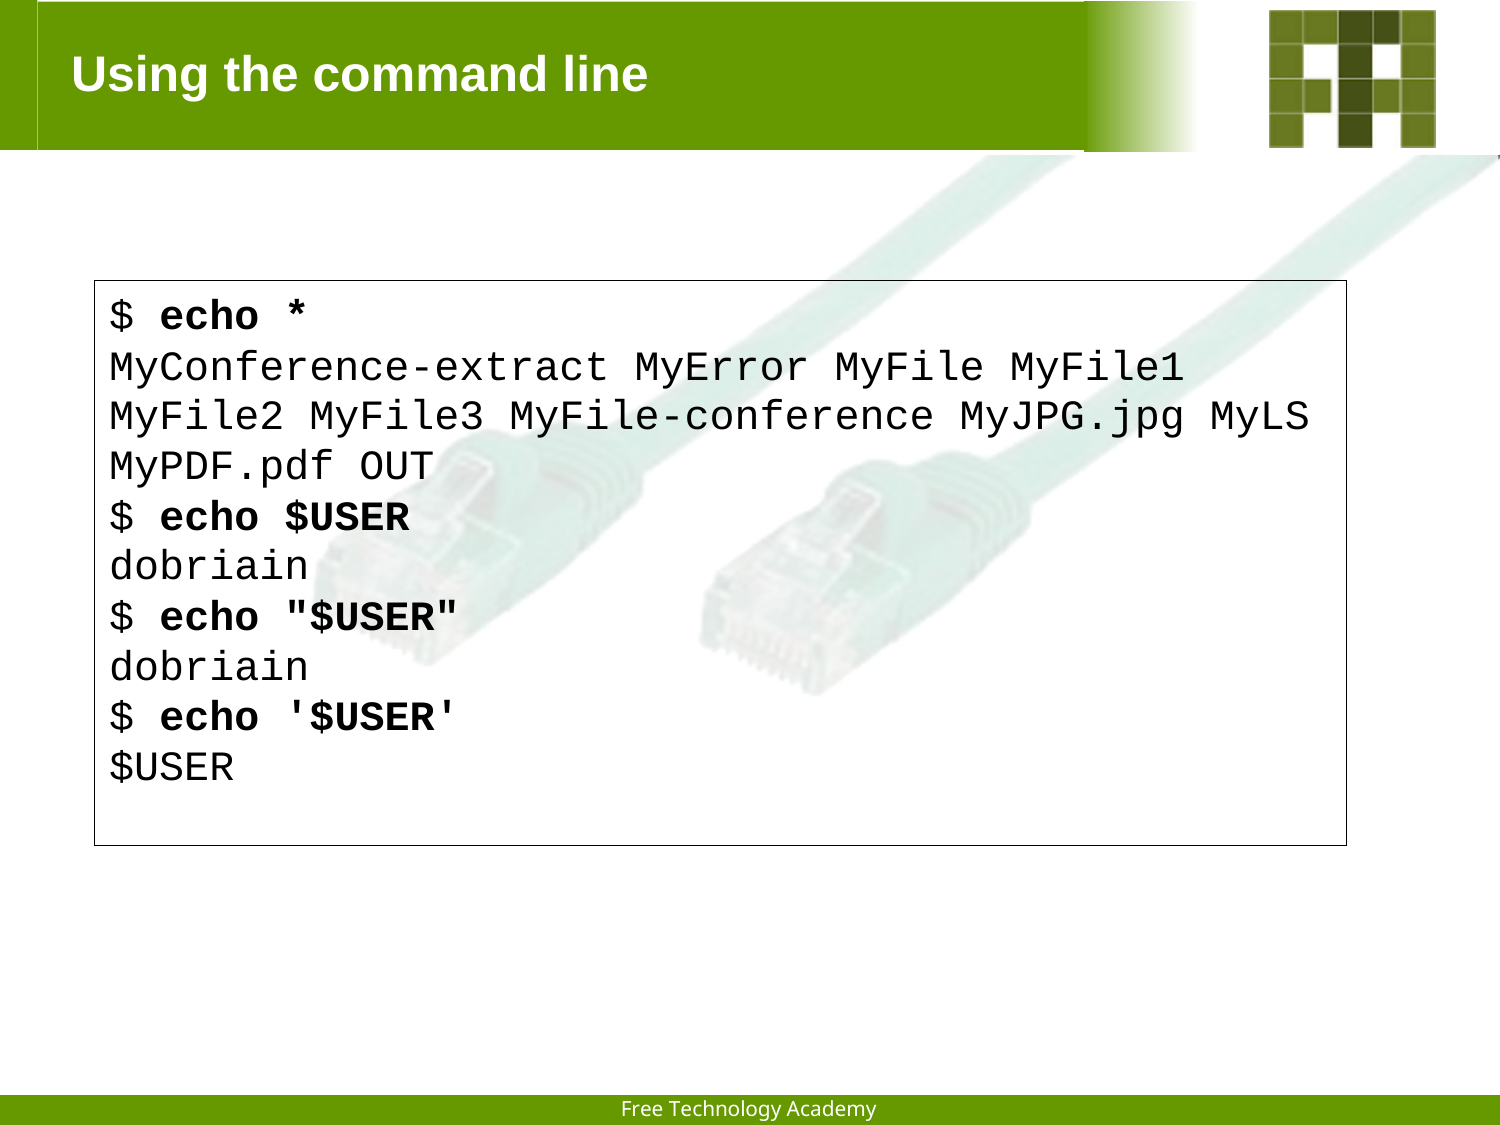

# Using the command line
$ echo *
MyConference-extract MyError MyFile MyFile1 MyFile2 MyFile3 MyFile-conference MyJPG.jpg MyLS MyPDF.pdf OUT
$ echo $USER
dobriain
$ echo "$USER"
dobriain
$ echo '$USER'
$USER